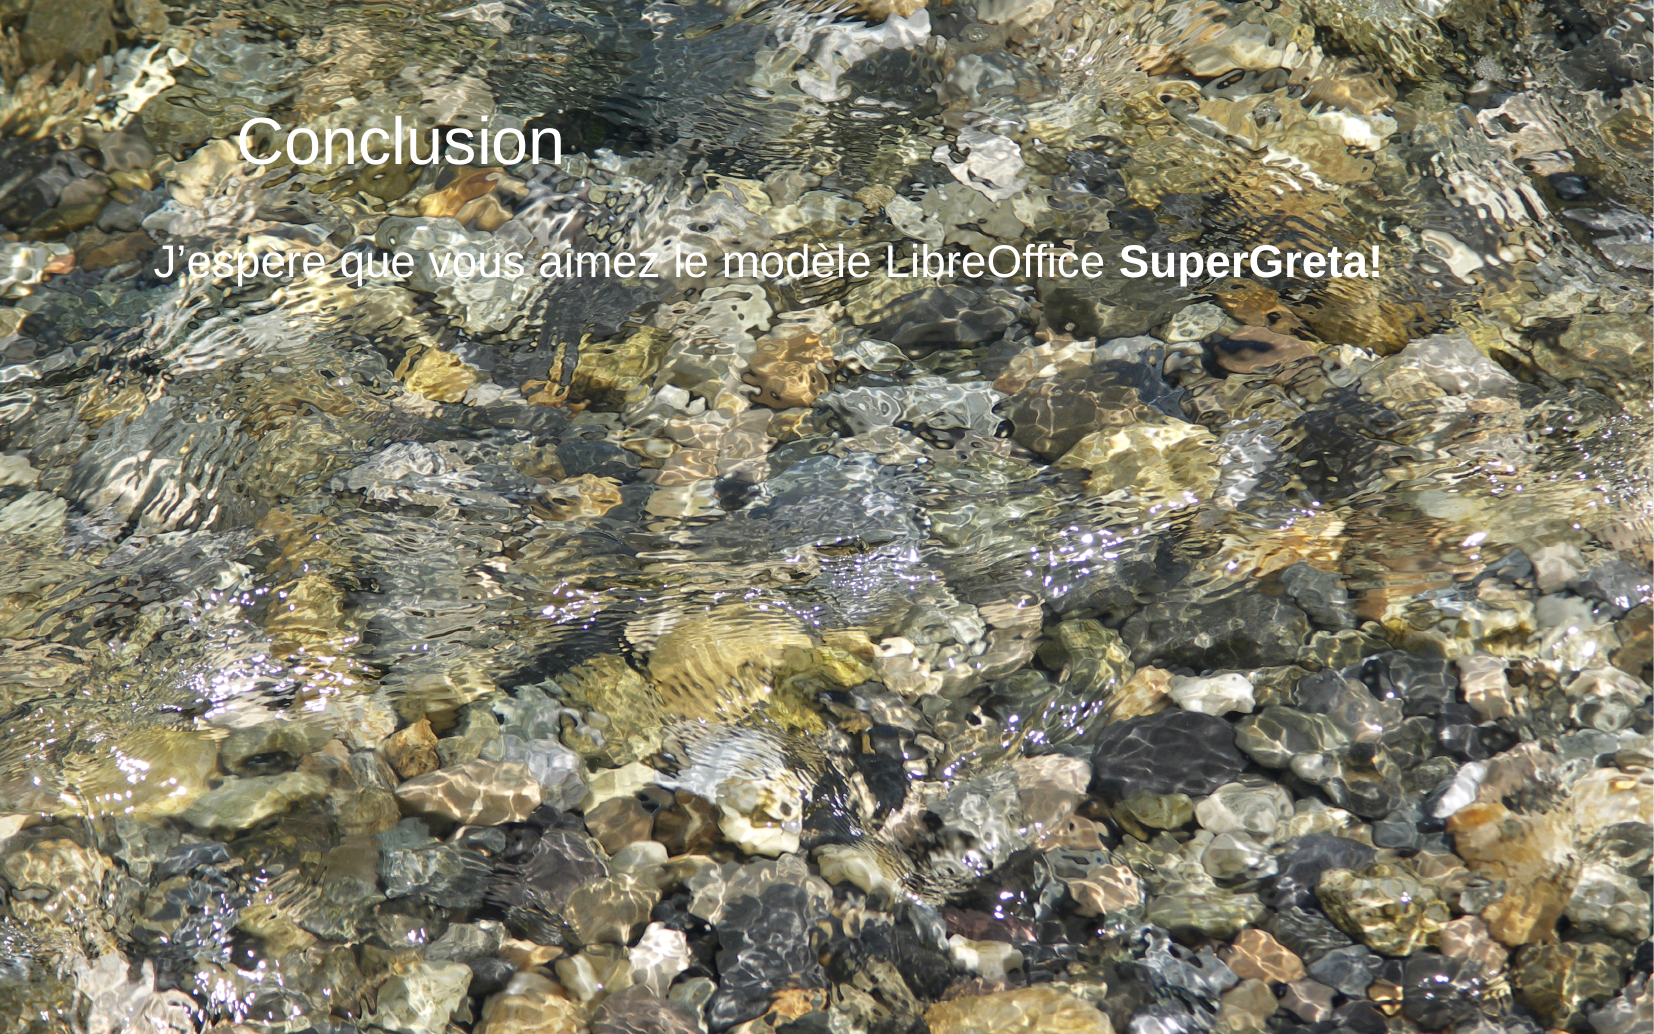

# Conclusion
J’espère que vous aimez le modèle LibreOffice SuperGreta!